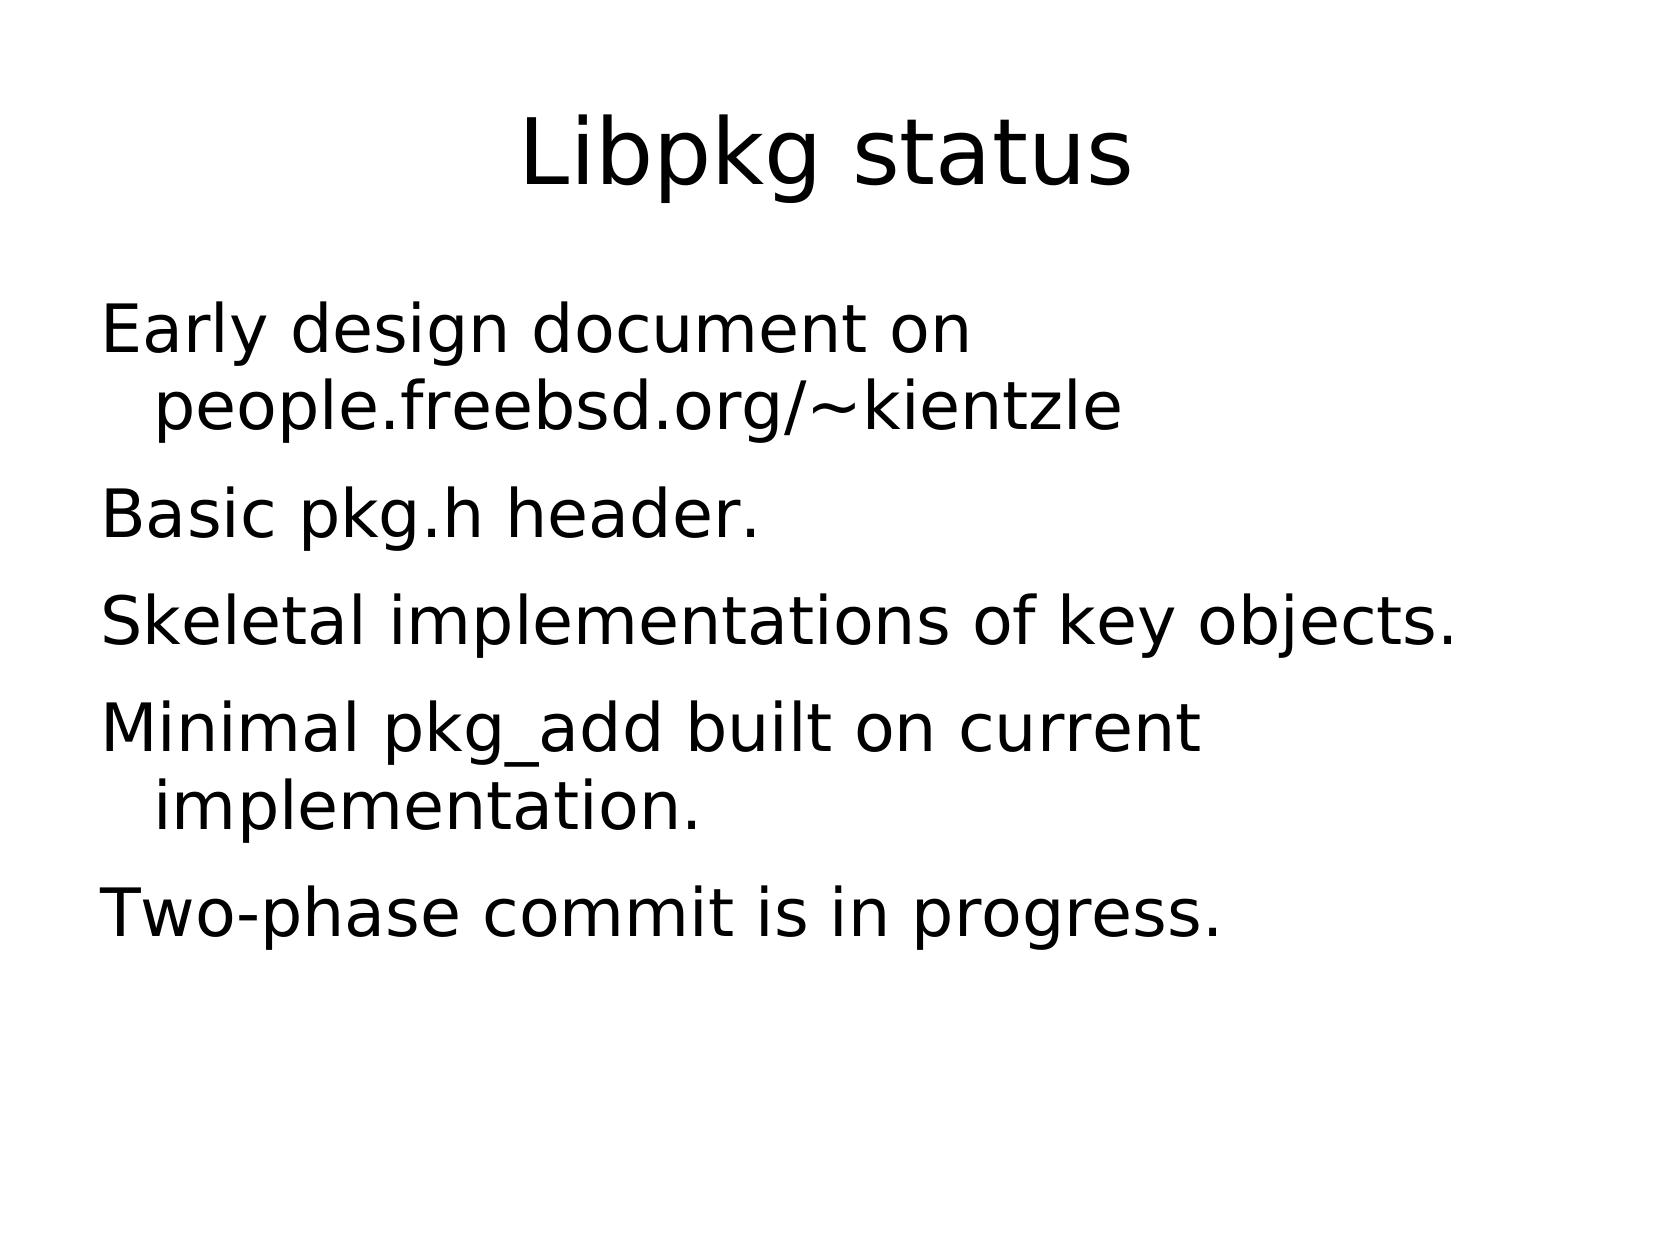

# Libpkg status
Early design document on people.freebsd.org/~kientzle
Basic pkg.h header.
Skeletal implementations of key objects.
Minimal pkg_add built on current implementation.
Two-phase commit is in progress.